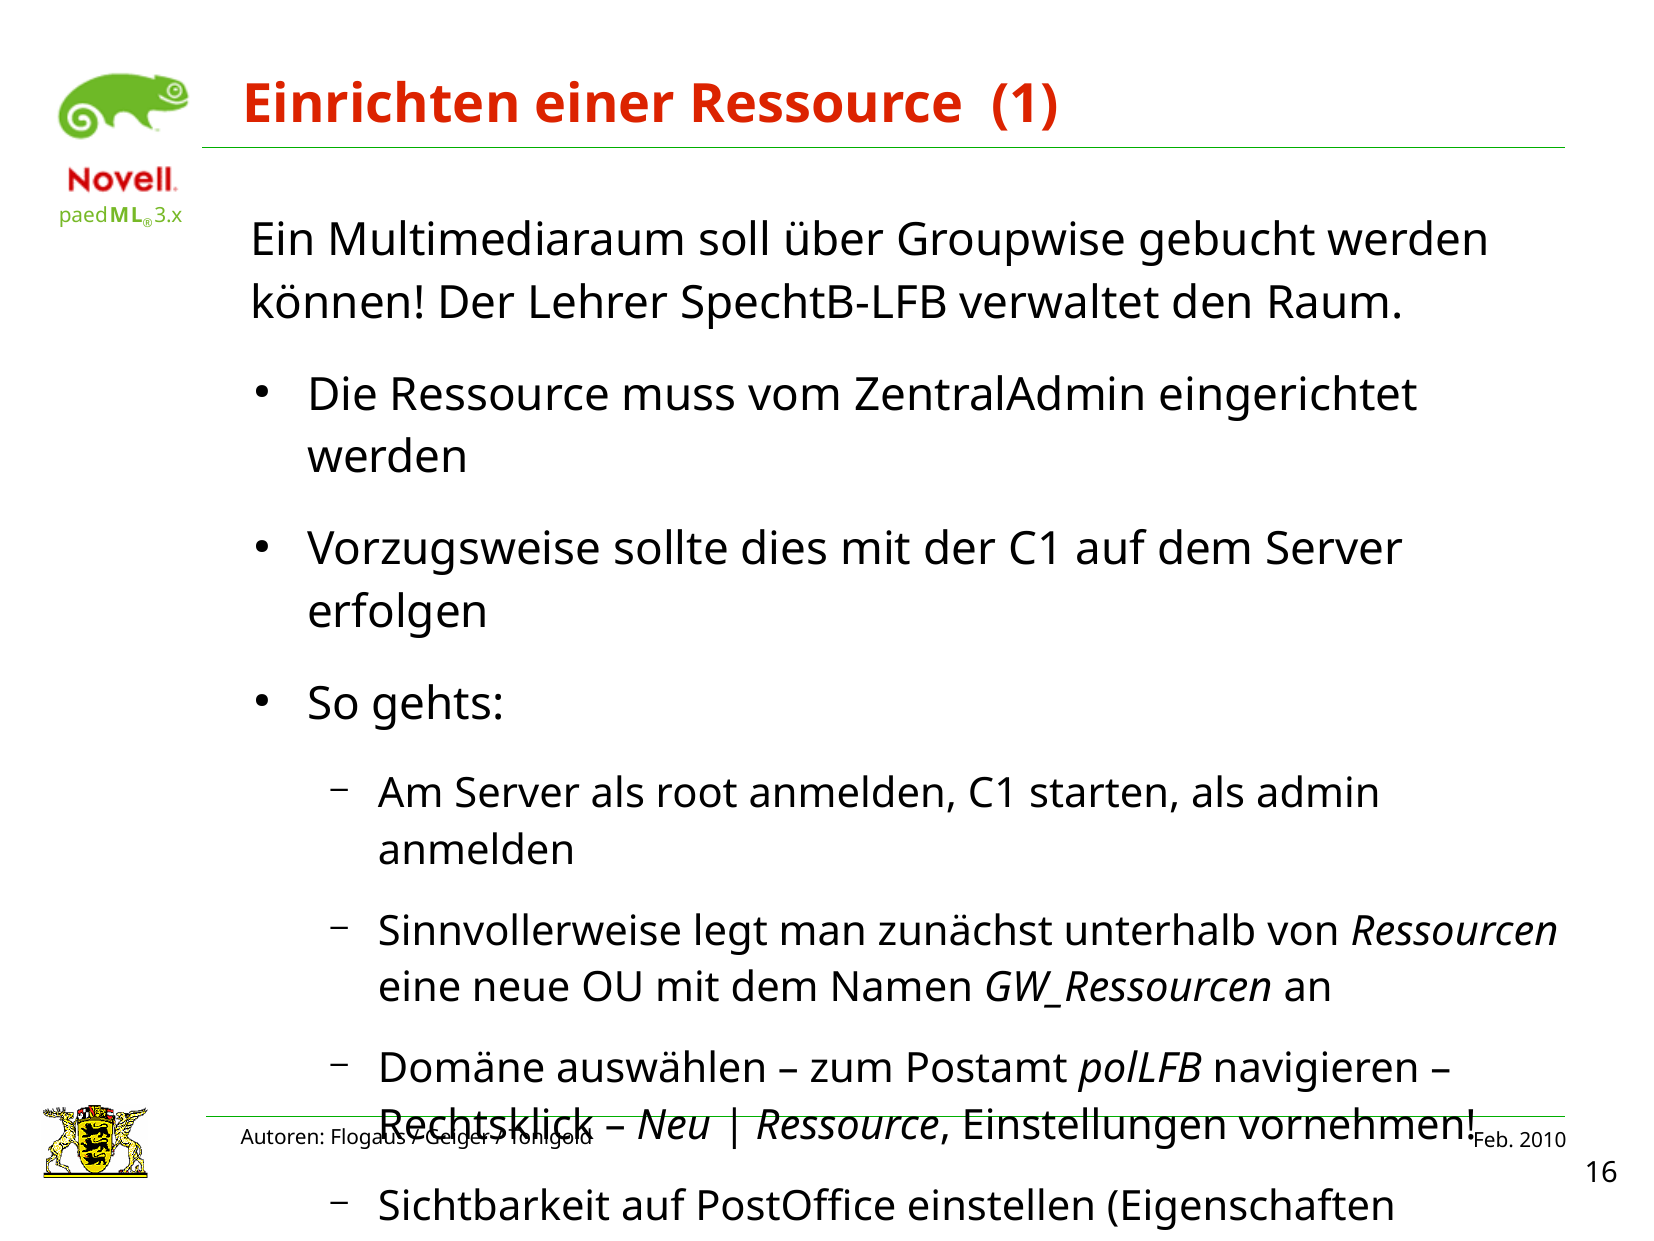

# Einrichten einer Ressource (1)
Ein Multimediaraum soll über Groupwise gebucht werden können! Der Lehrer SpechtB-LFB verwaltet den Raum.
Die Ressource muss vom ZentralAdmin eingerichtet werden
Vorzugsweise sollte dies mit der C1 auf dem Server erfolgen
So gehts:
Am Server als root anmelden, C1 starten, als admin anmelden
Sinnvollerweise legt man zunächst unterhalb von Ressourcen eine neue OU mit dem Namen GW_Ressourcen an
Domäne auswählen – zum Postamt polLFB navigieren – Rechtsklick – Neu | Ressource, Einstellungen vornehmen!
Sichtbarkeit auf PostOffice einstellen (Eigenschaften Identification)
Autoren: Flogaus / Geiger / Tonigold
Feb. 2010
16